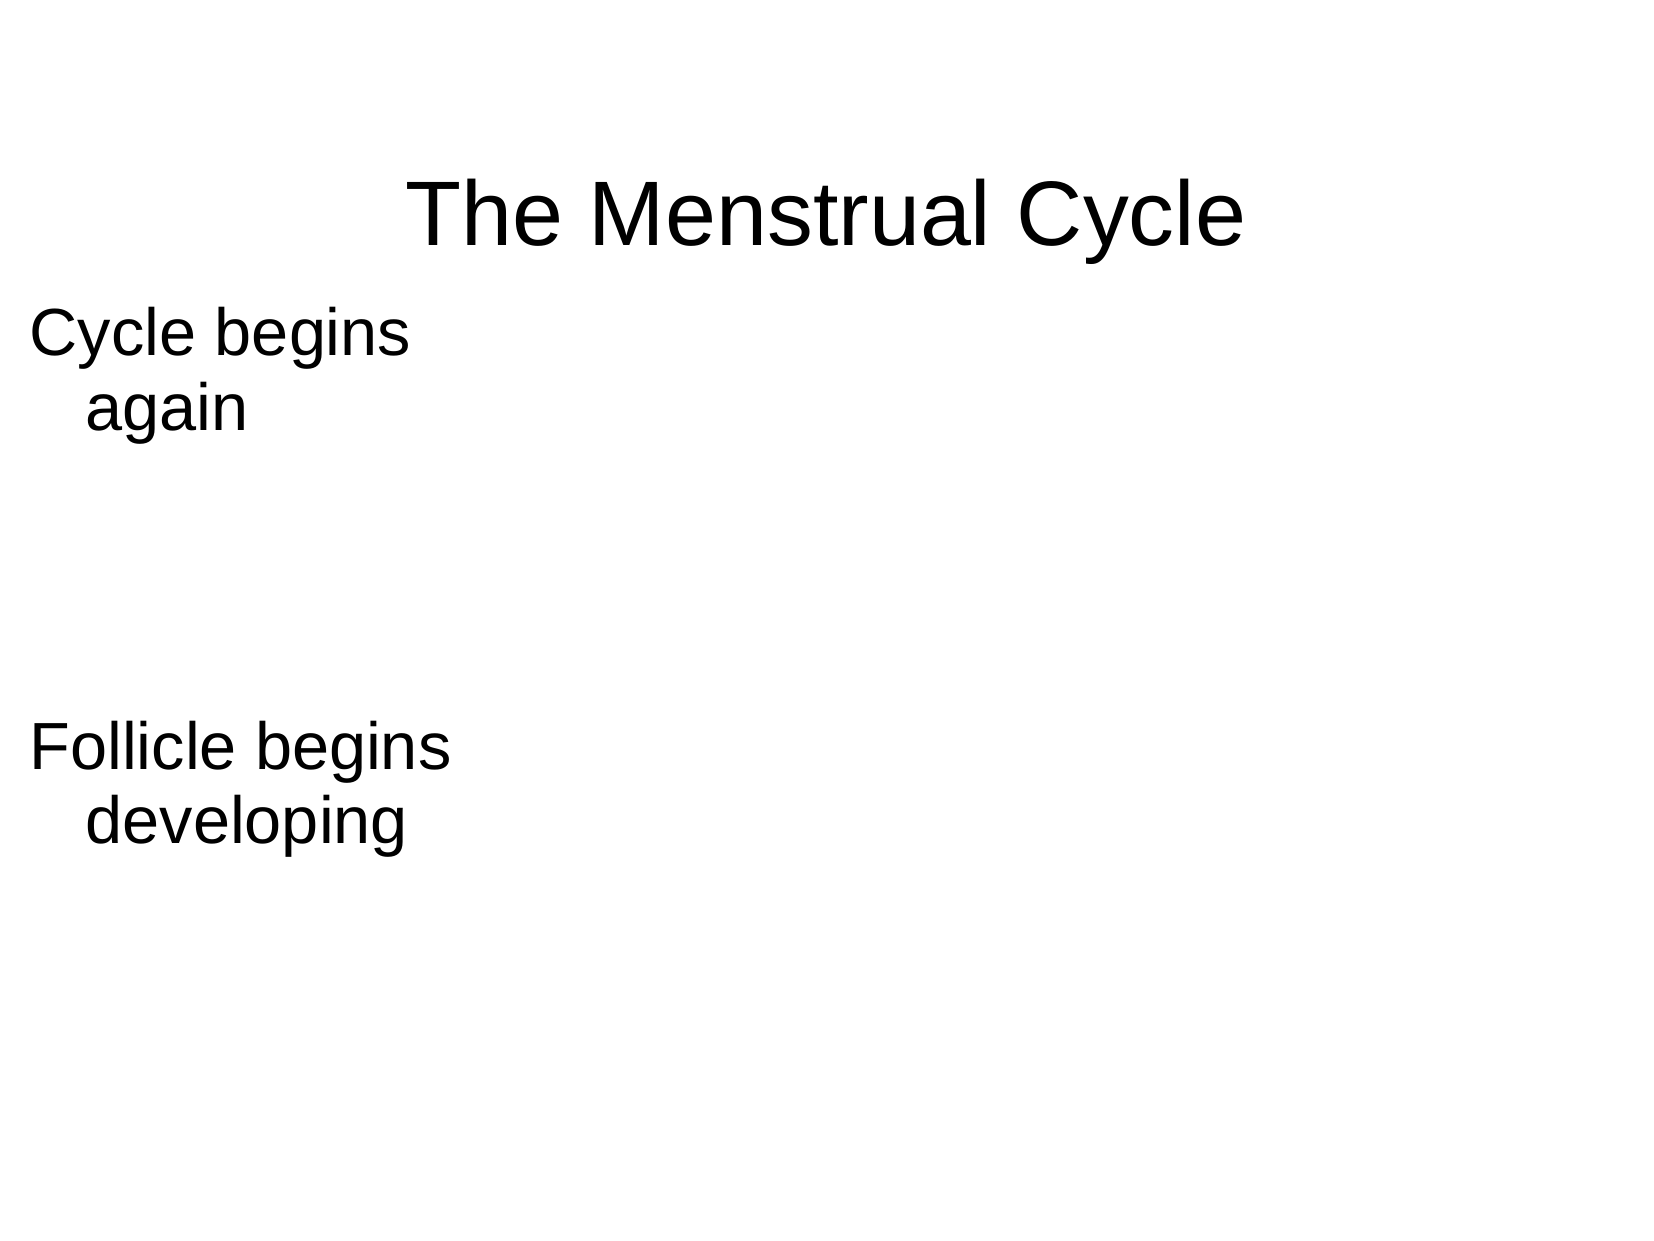

# The Menstrual Cycle
Cycle begins again
Follicle begins developing